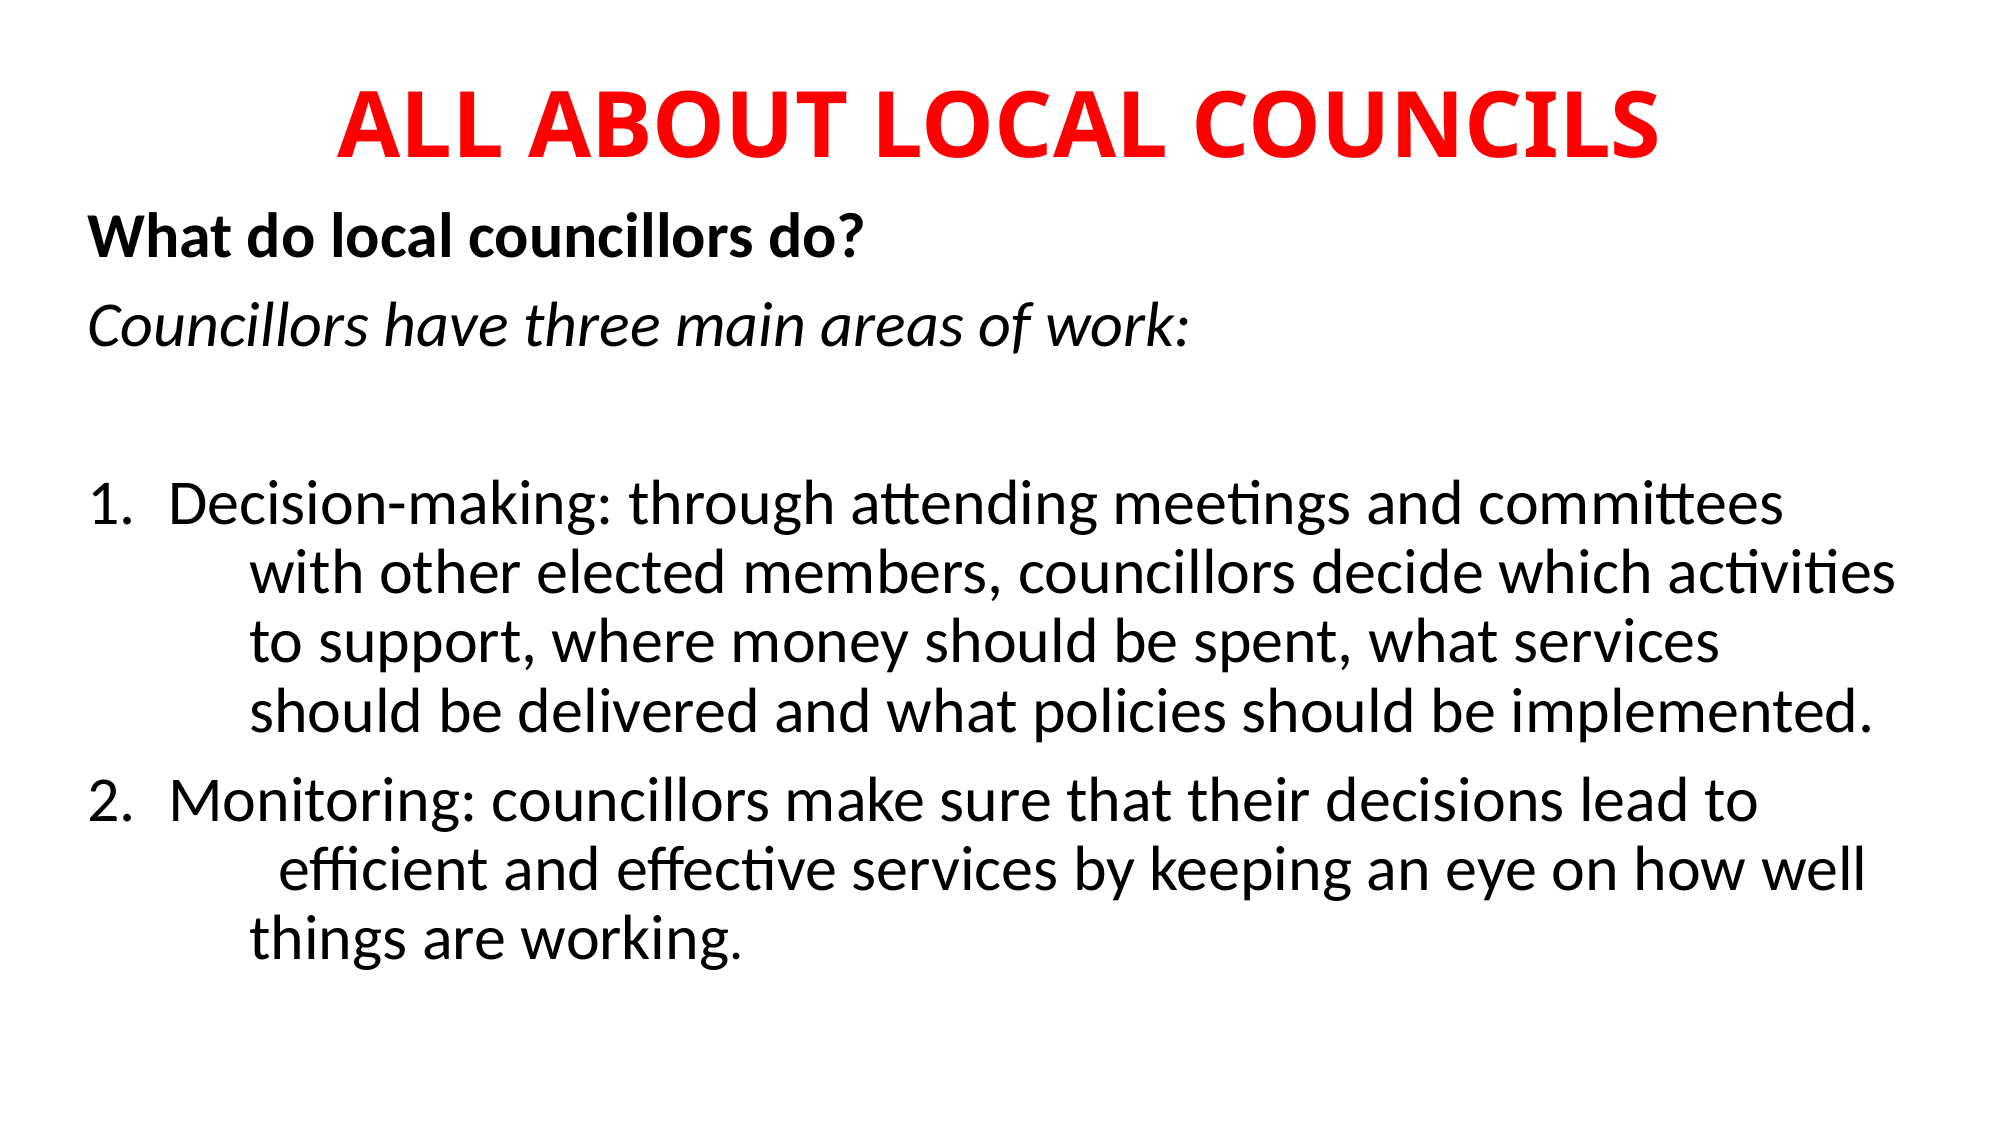

# ALL ABOUT LOCAL COUNCILS
What do local councillors do?
Councillors have three main areas of work:
Decision-making: through attending meetings and committees with other elected members, councillors decide which activities to support, where money should be spent, what services should be delivered and what policies should be implemented.
Monitoring: councillors make sure that their decisions lead to efficient and effective services by keeping an eye on how well things are working.